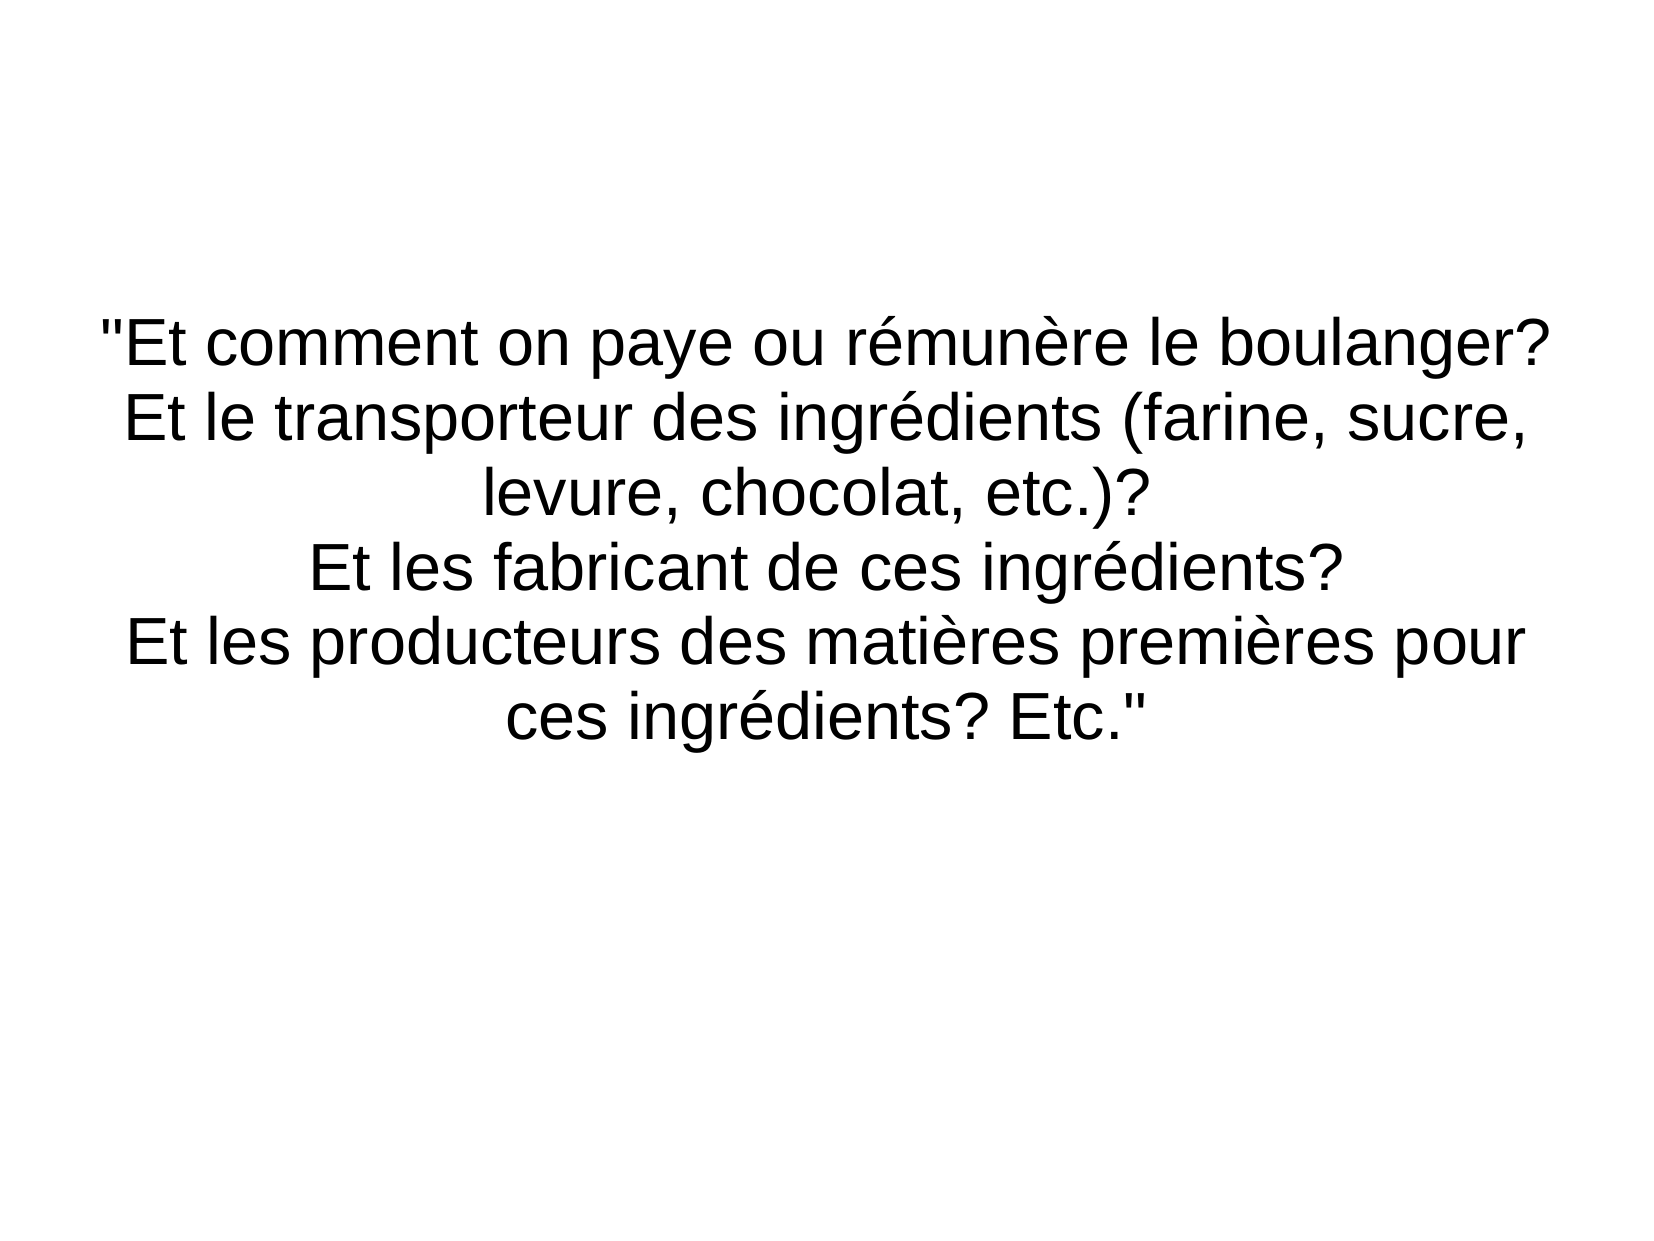

# "Et comment on paye ou rémunère le boulanger? Et le transporteur des ingrédients (farine, sucre, levure, chocolat, etc.)?
Et les fabricant de ces ingrédients?
Et les producteurs des matières premières pour ces ingrédients? Etc."